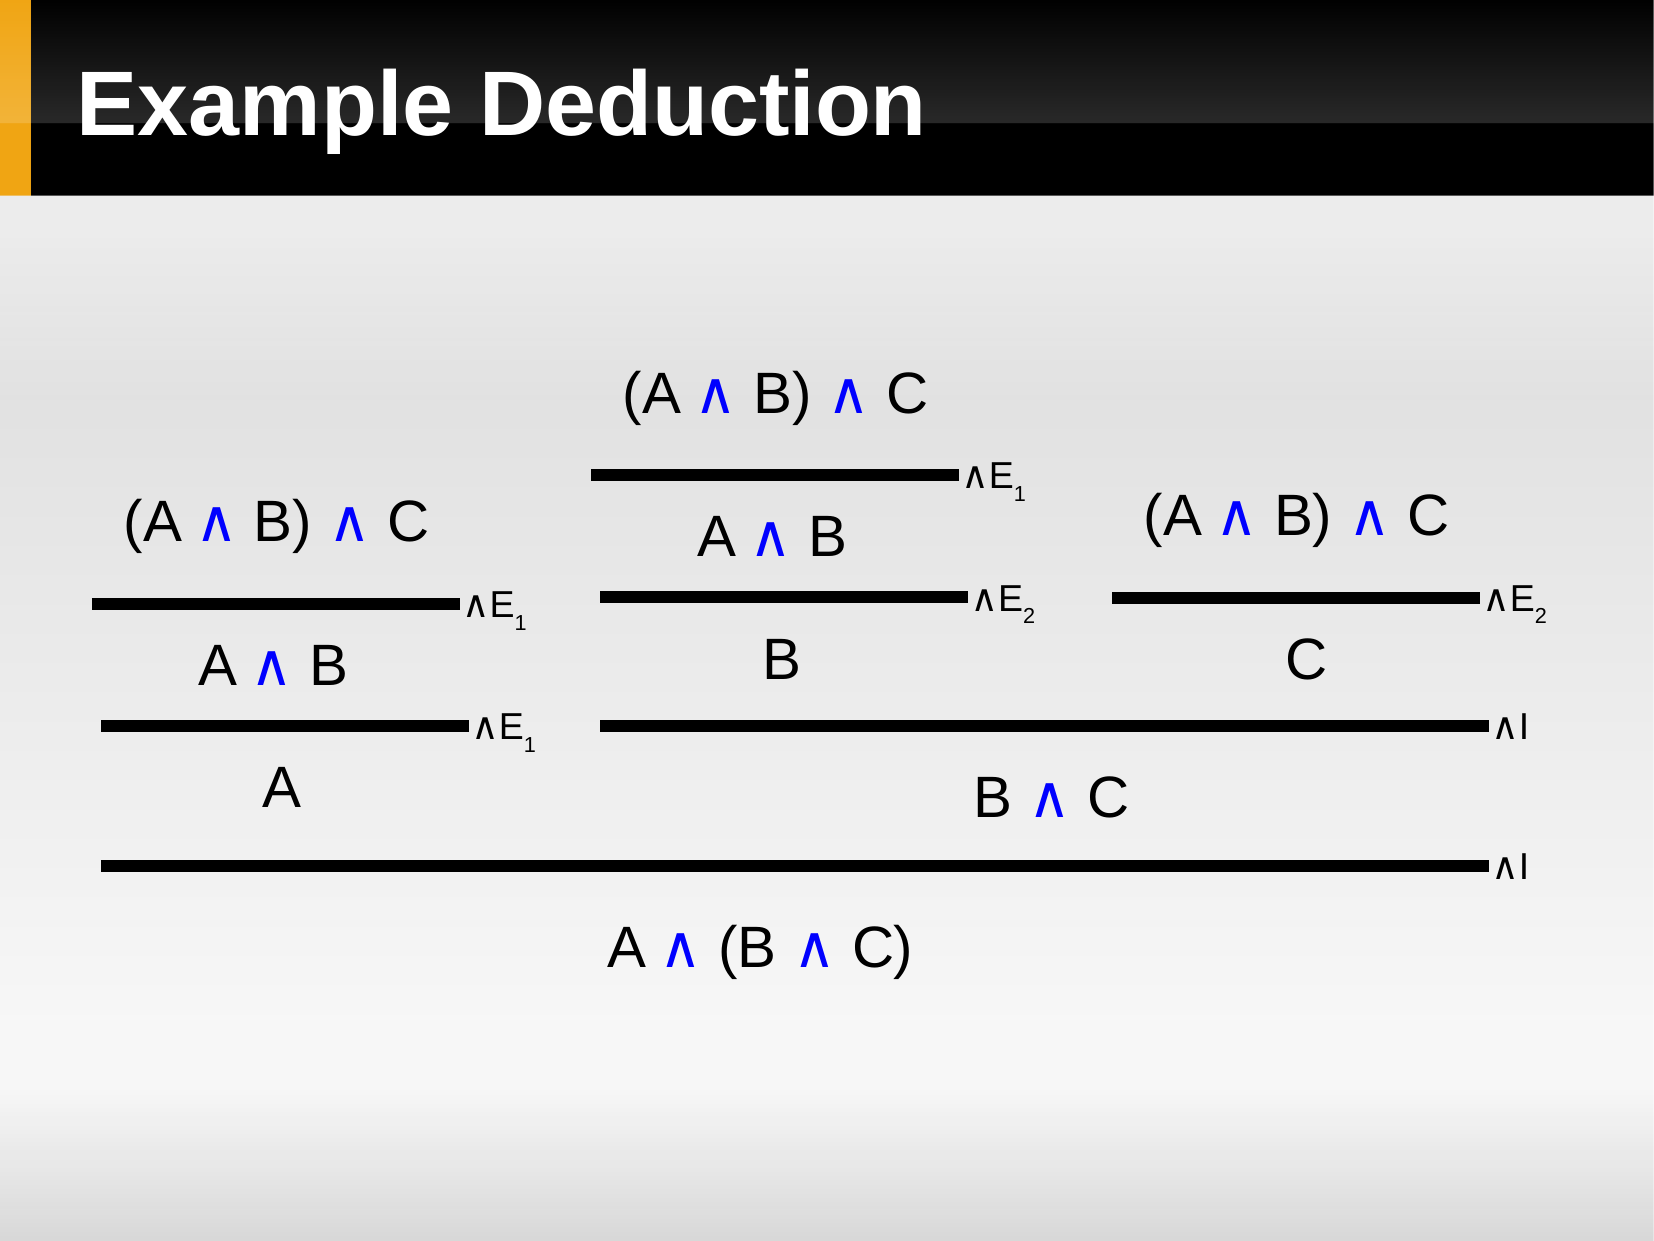

# Example Deduction
(A ∧ B) ∧ C
∧E1
(A ∧ B) ∧ C
(A ∧ B) ∧ C
A ∧ B
∧E2
∧E2
∧E1
B
C
A ∧ B
∧I
∧E1
A
B ∧ C
∧I
A ∧ (B ∧ C)